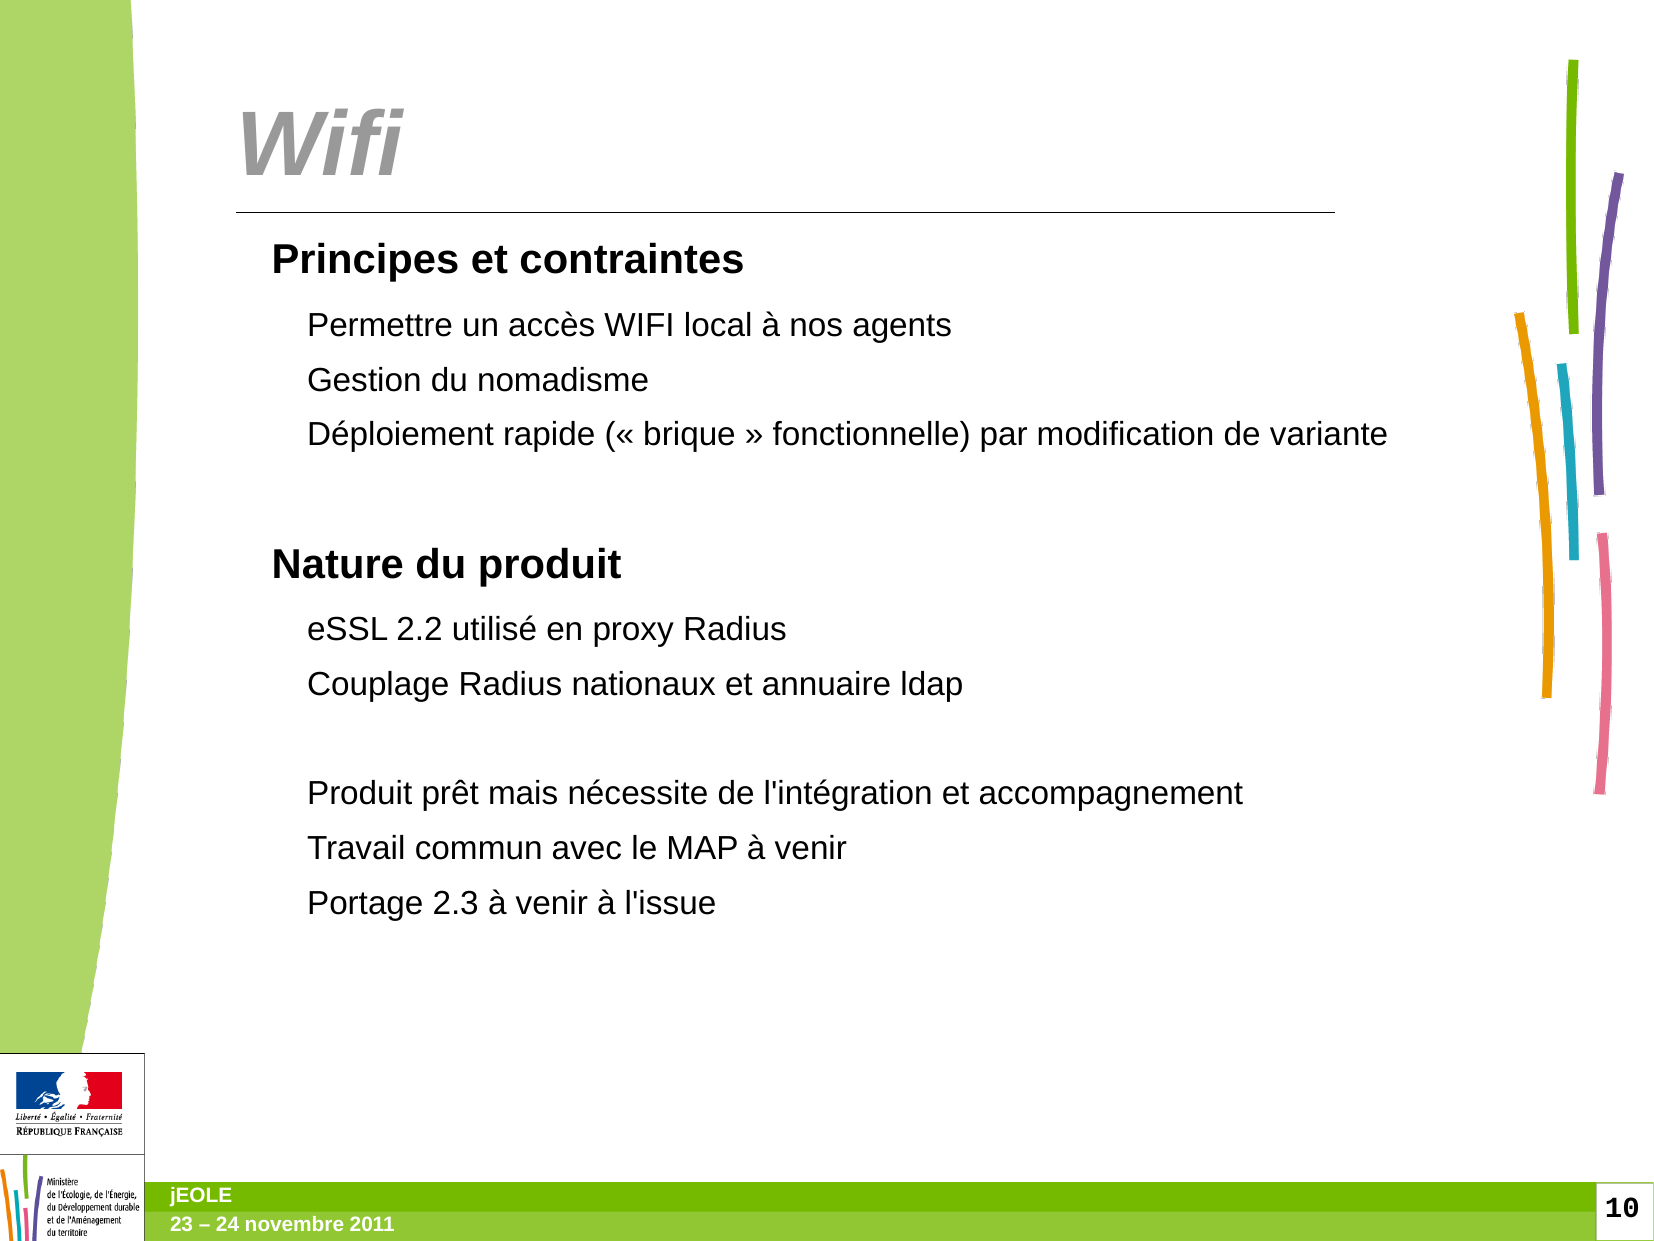

# Wifi
Principes et contraintes
Permettre un accès WIFI local à nos agents
Gestion du nomadisme
Déploiement rapide (« brique » fonctionnelle) par modification de variante
Nature du produit
eSSL 2.2 utilisé en proxy Radius
Couplage Radius nationaux et annuaire ldap
Produit prêt mais nécessite de l'intégration et accompagnement
Travail commun avec le MAP à venir
Portage 2.3 à venir à l'issue
10
Journées EOLE octobre 2010